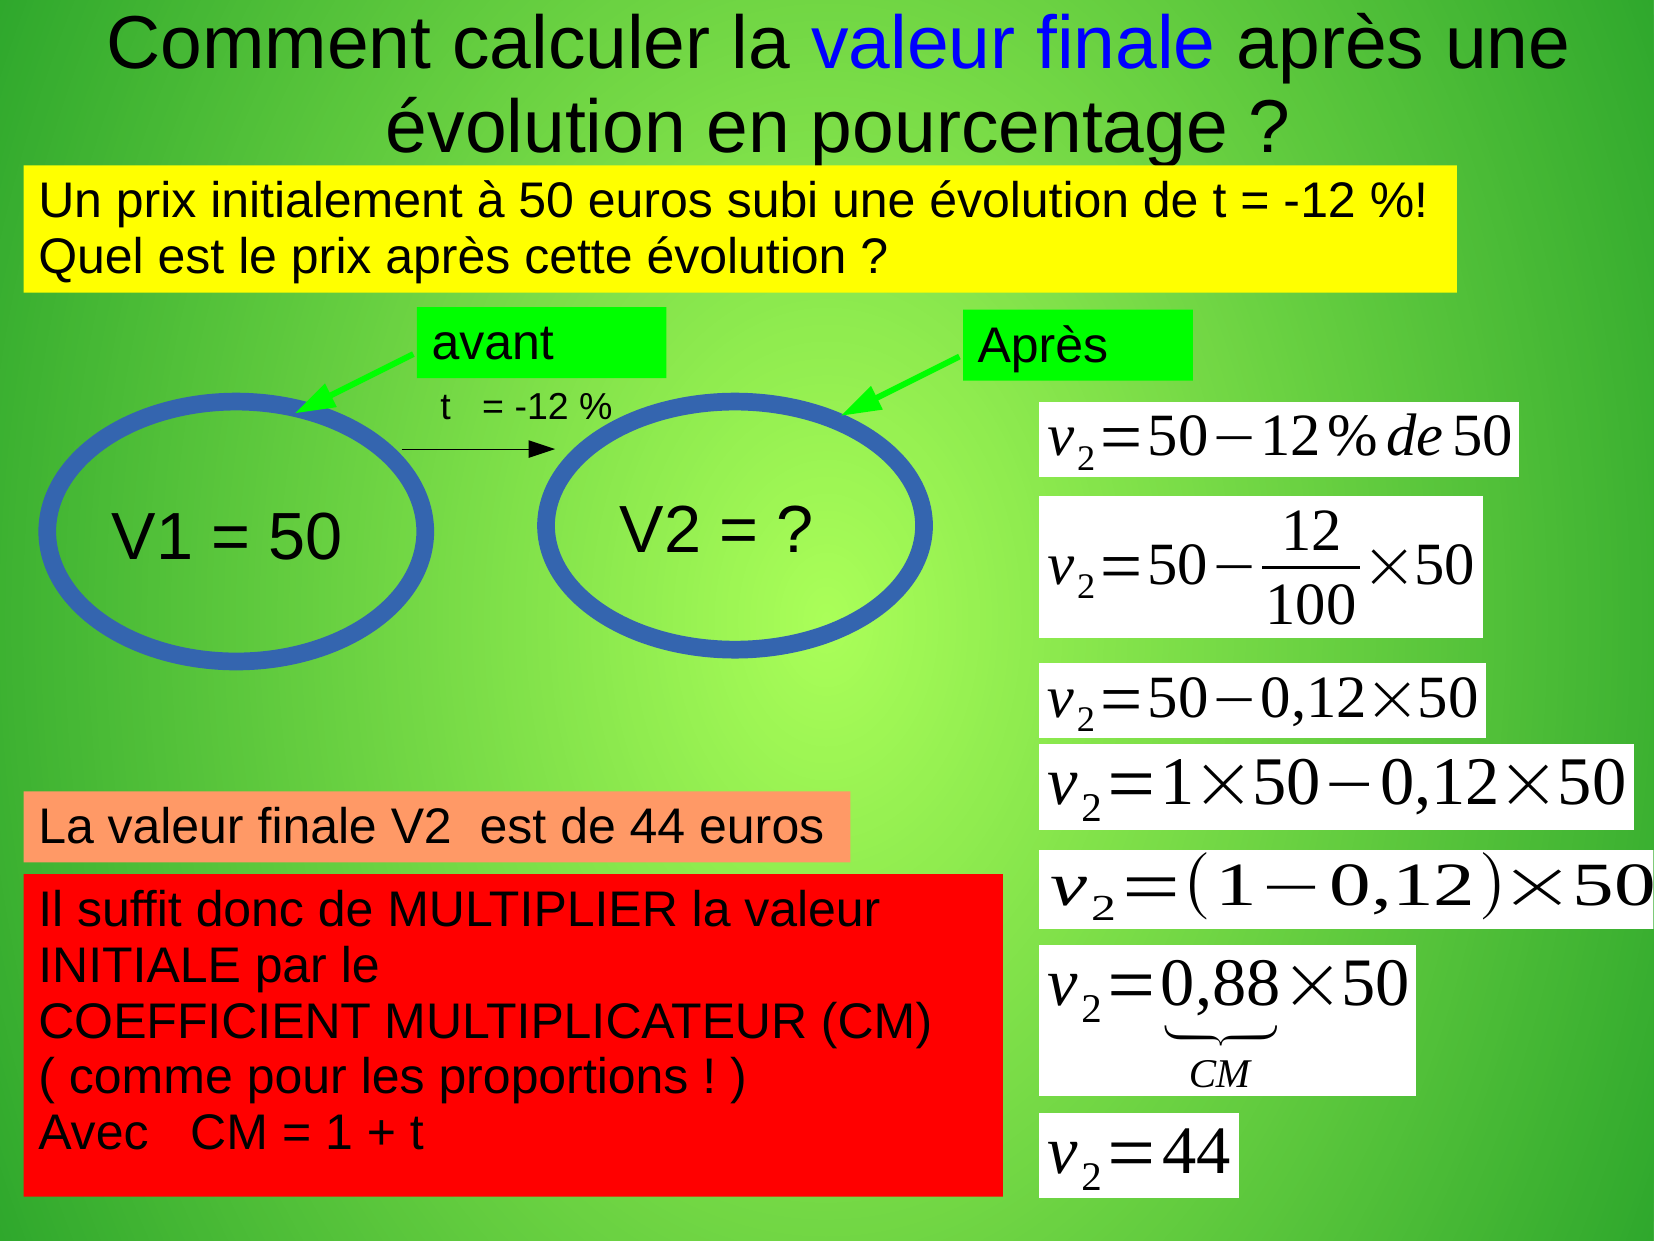

# Comment calculer la valeur finale après une évolution en pourcentage ?
Un prix initialement à 50 euros subi une évolution de t = -12 %!
Quel est le prix après cette évolution ?
avant
Après
t  = -12 %
V2 = ?
V1 = 50
La valeur finale V2 est de 44 euros
Il suffit donc de MULTIPLIER la valeur
INITIALE par le
COEFFICIENT MULTIPLICATEUR (CM)
( comme pour les proportions ! )
Avec CM = 1 + t